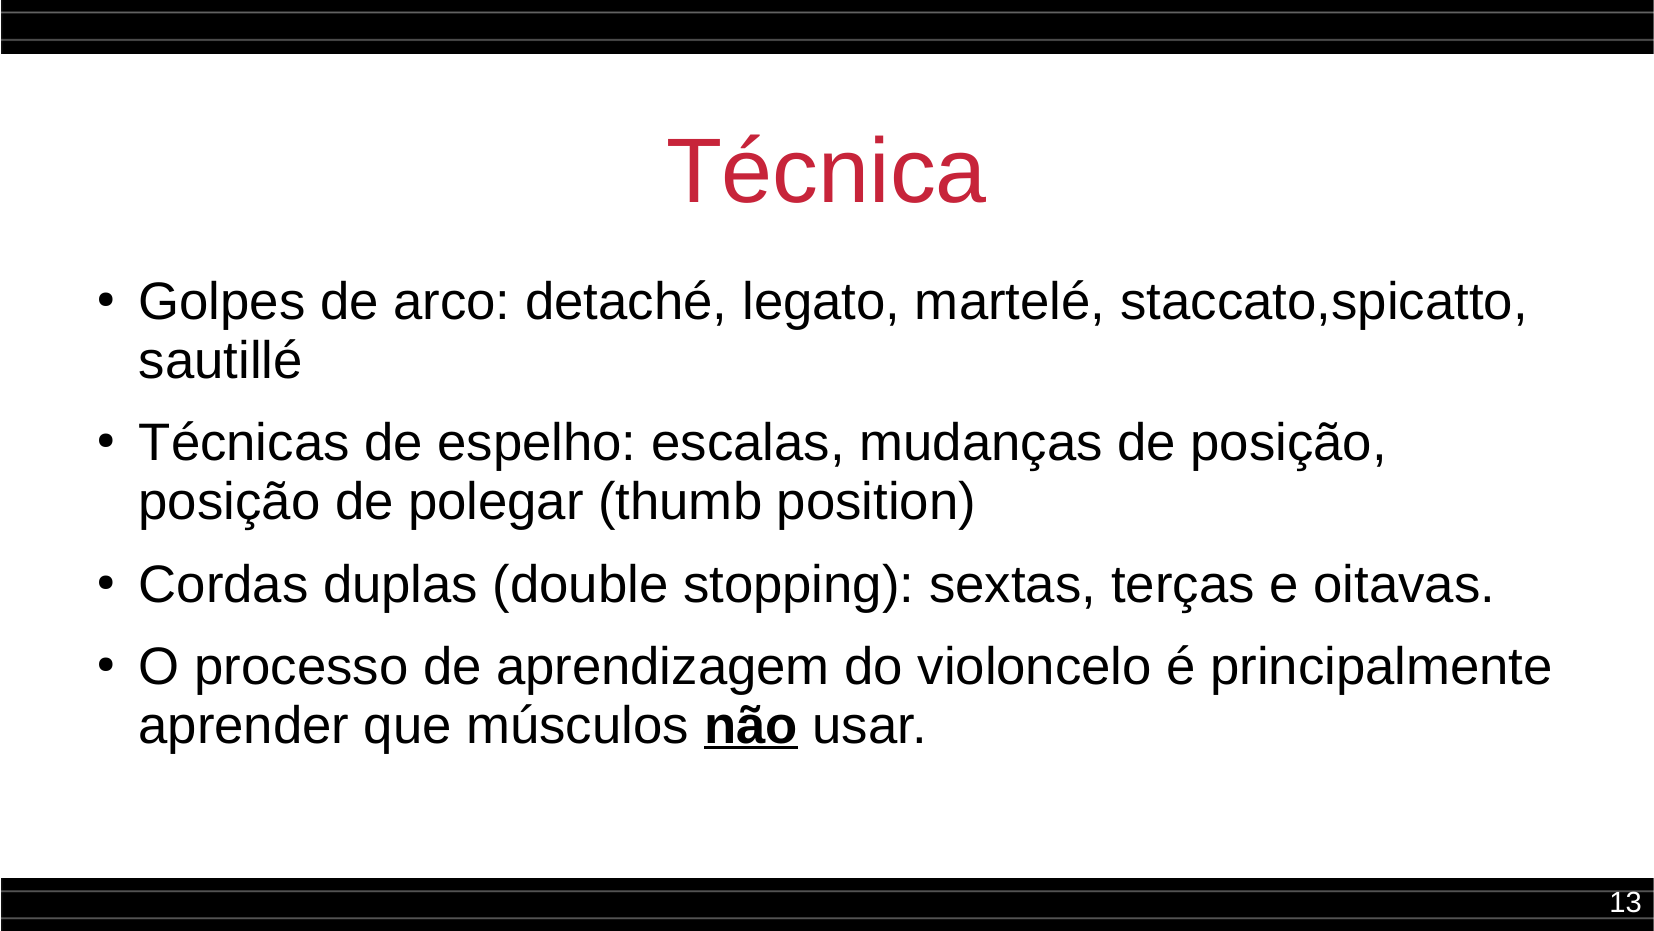

# Técnica
Golpes de arco: detaché, legato, martelé, staccato,spicatto, sautillé
Técnicas de espelho: escalas, mudanças de posição, posição de polegar (thumb position)
Cordas duplas (double stopping): sextas, terças e oitavas.
O processo de aprendizagem do violoncelo é principalmente aprender que músculos não usar.